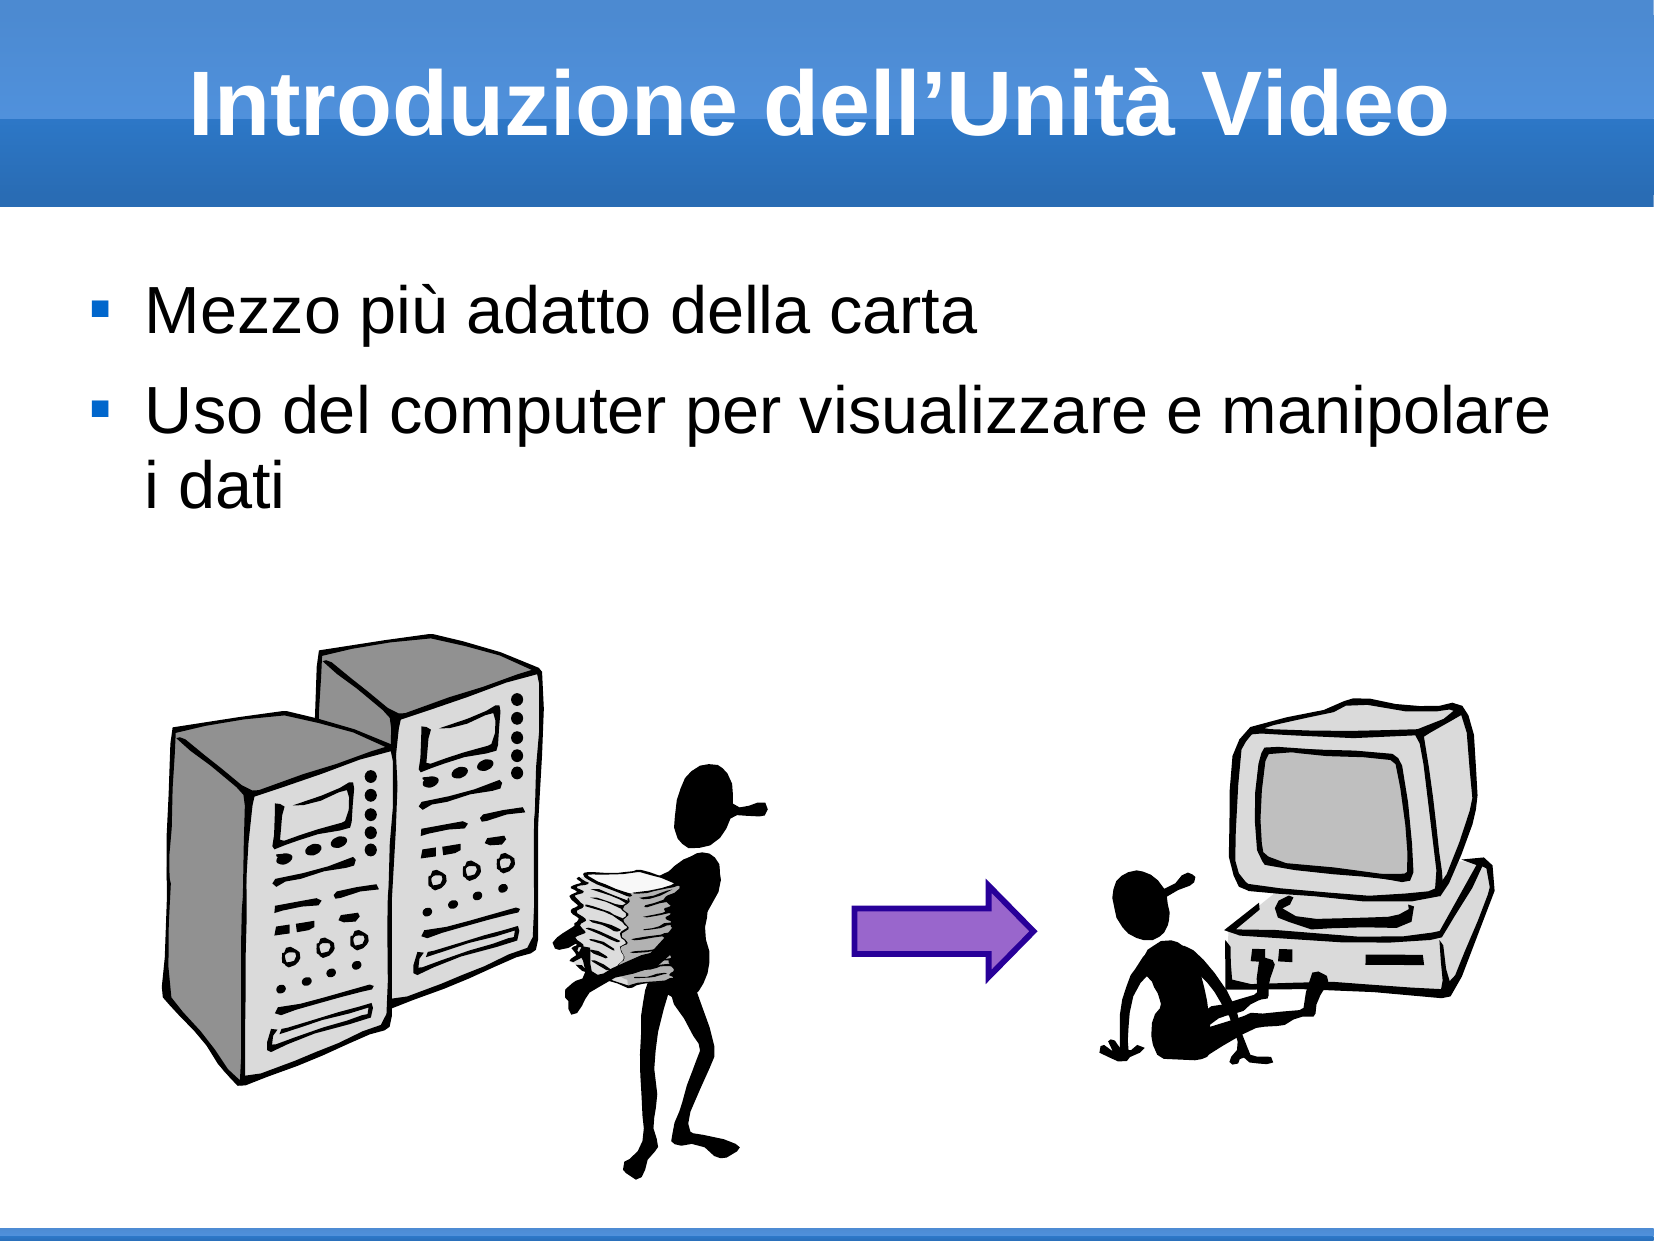

# Introduzione dell’Unità Video
Mezzo più adatto della carta
Uso del computer per visualizzare e manipolare i dati